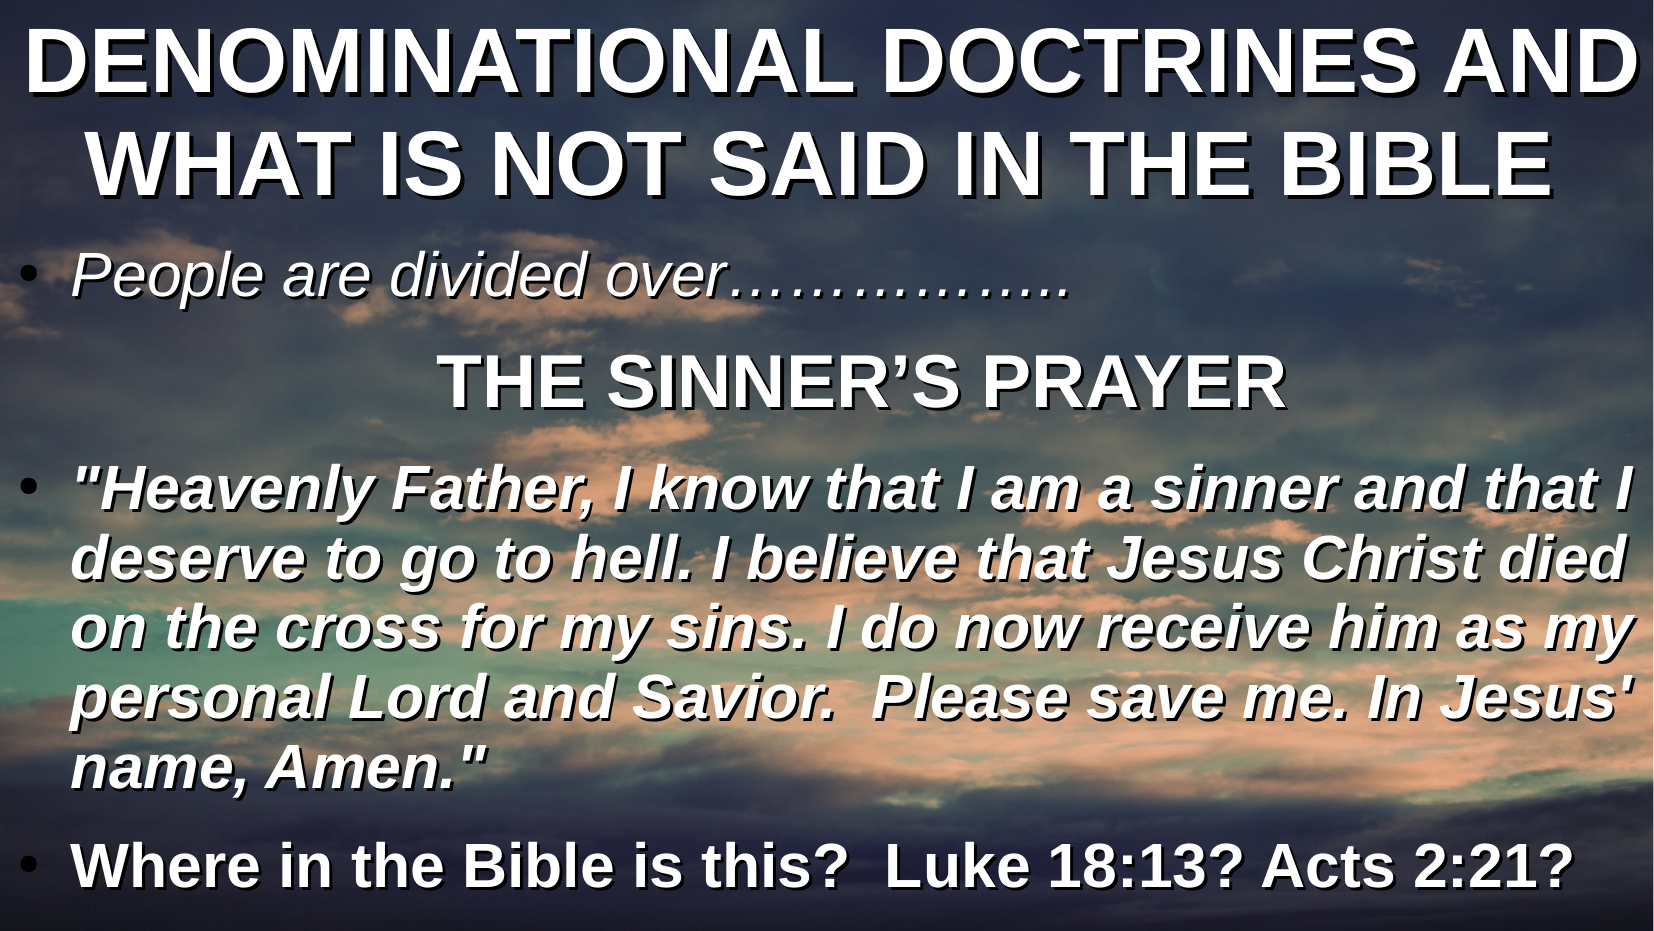

# DENOMINATIONAL DOCTRINES AND WHAT IS NOT SAID IN THE BIBLE
People are divided over……………..
THE SINNER’S PRAYER
"Heavenly Father, I know that I am a sinner and that I deserve to go to hell. I believe that Jesus Christ died on the cross for my sins. I do now receive him as my personal Lord and Savior. Please save me. In Jesus' name, Amen."
Where in the Bible is this? Luke 18:13? Acts 2:21?